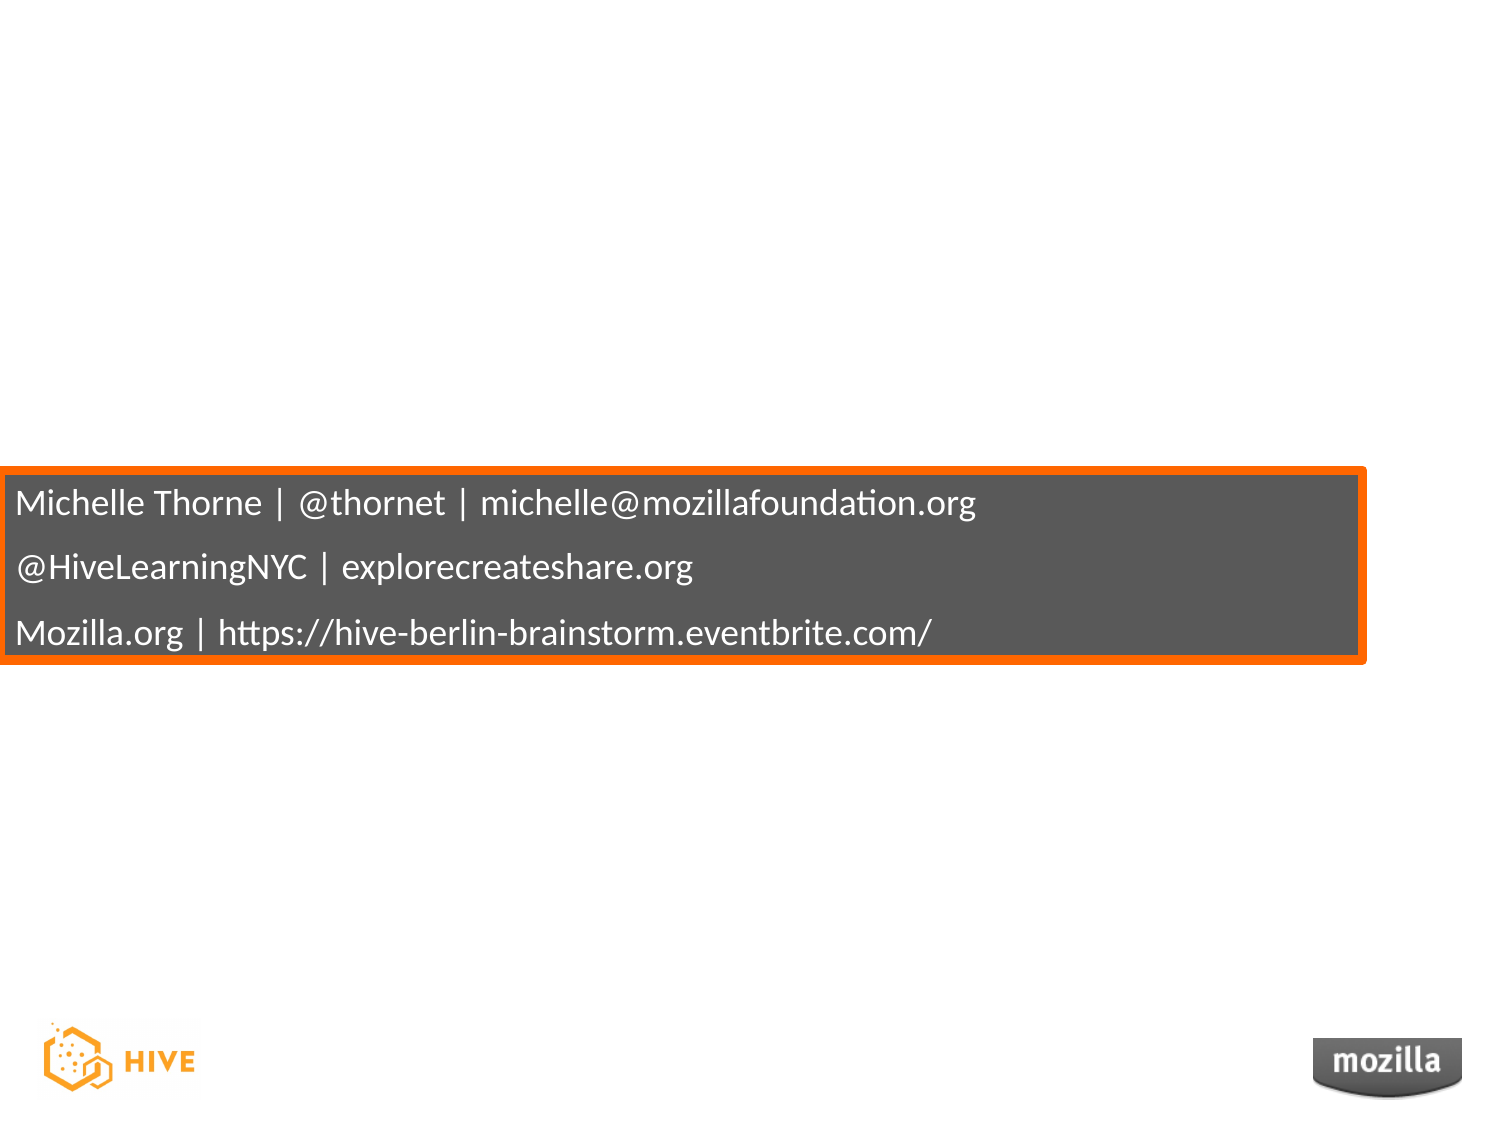

Michelle Thorne | @thornet | michelle@mozillafoundation.org
@HiveLearningNYC | explorecreateshare.org
Mozilla.org | https://hive-berlin-brainstorm.eventbrite.com/